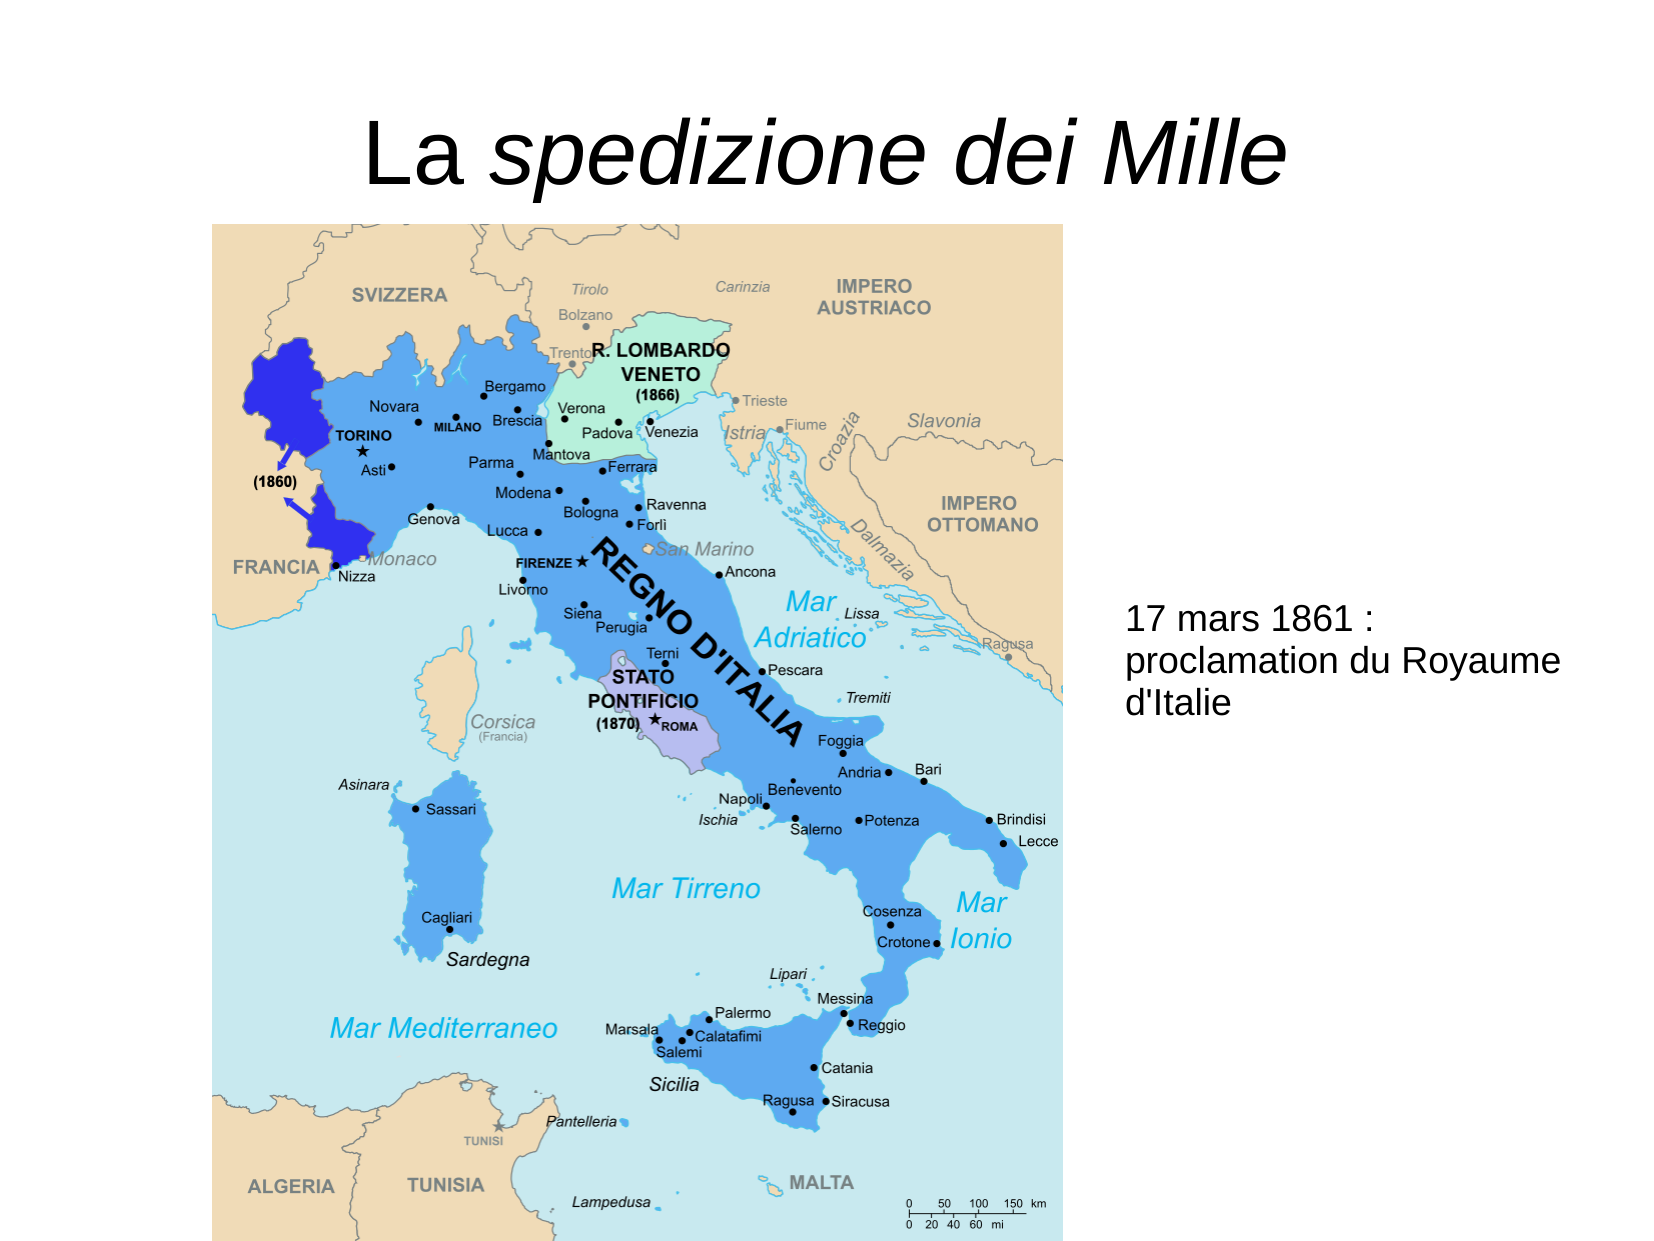

# La spedizione dei Mille
17 mars 1861 : proclamation du Royaume d'Italie